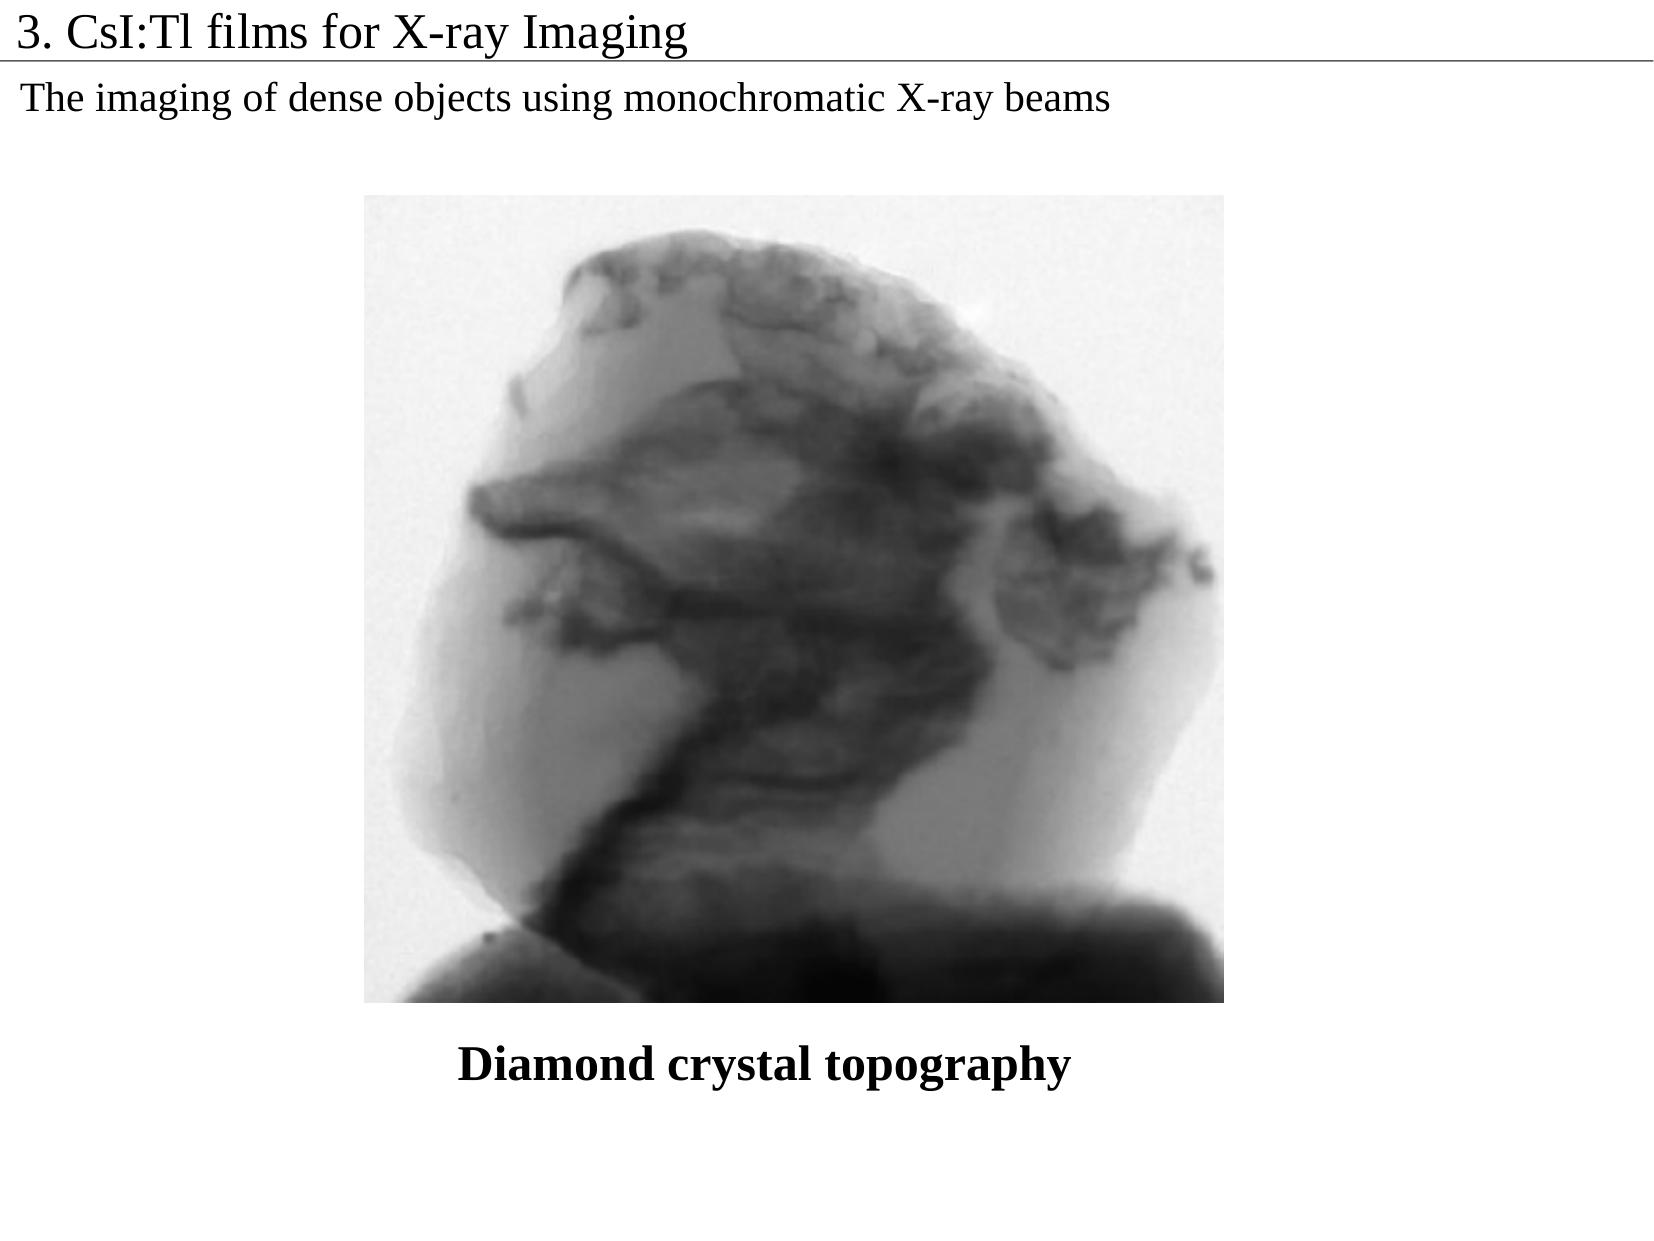

3. CsI:Tl films for X-ray Imaging
The imaging of dense objects using monochromatic X-ray beams
Diamond crystal topography